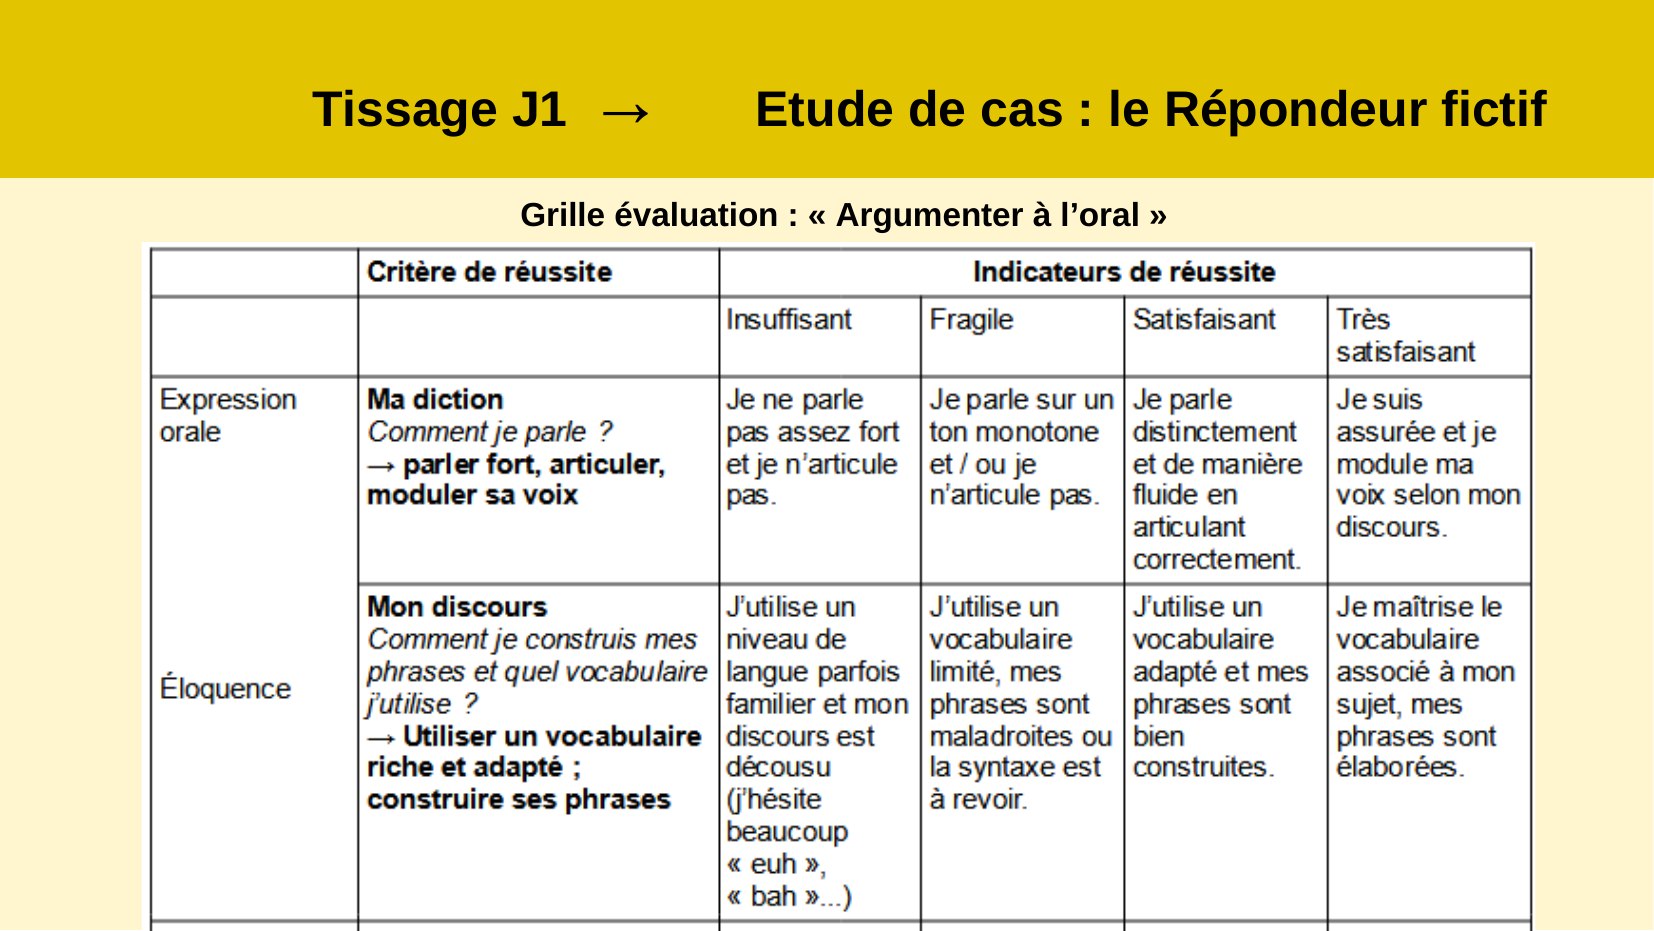

Tissage J1 → 	Etude de cas : le Répondeur fictif
Grille évaluation : « Argumenter à l’oral »